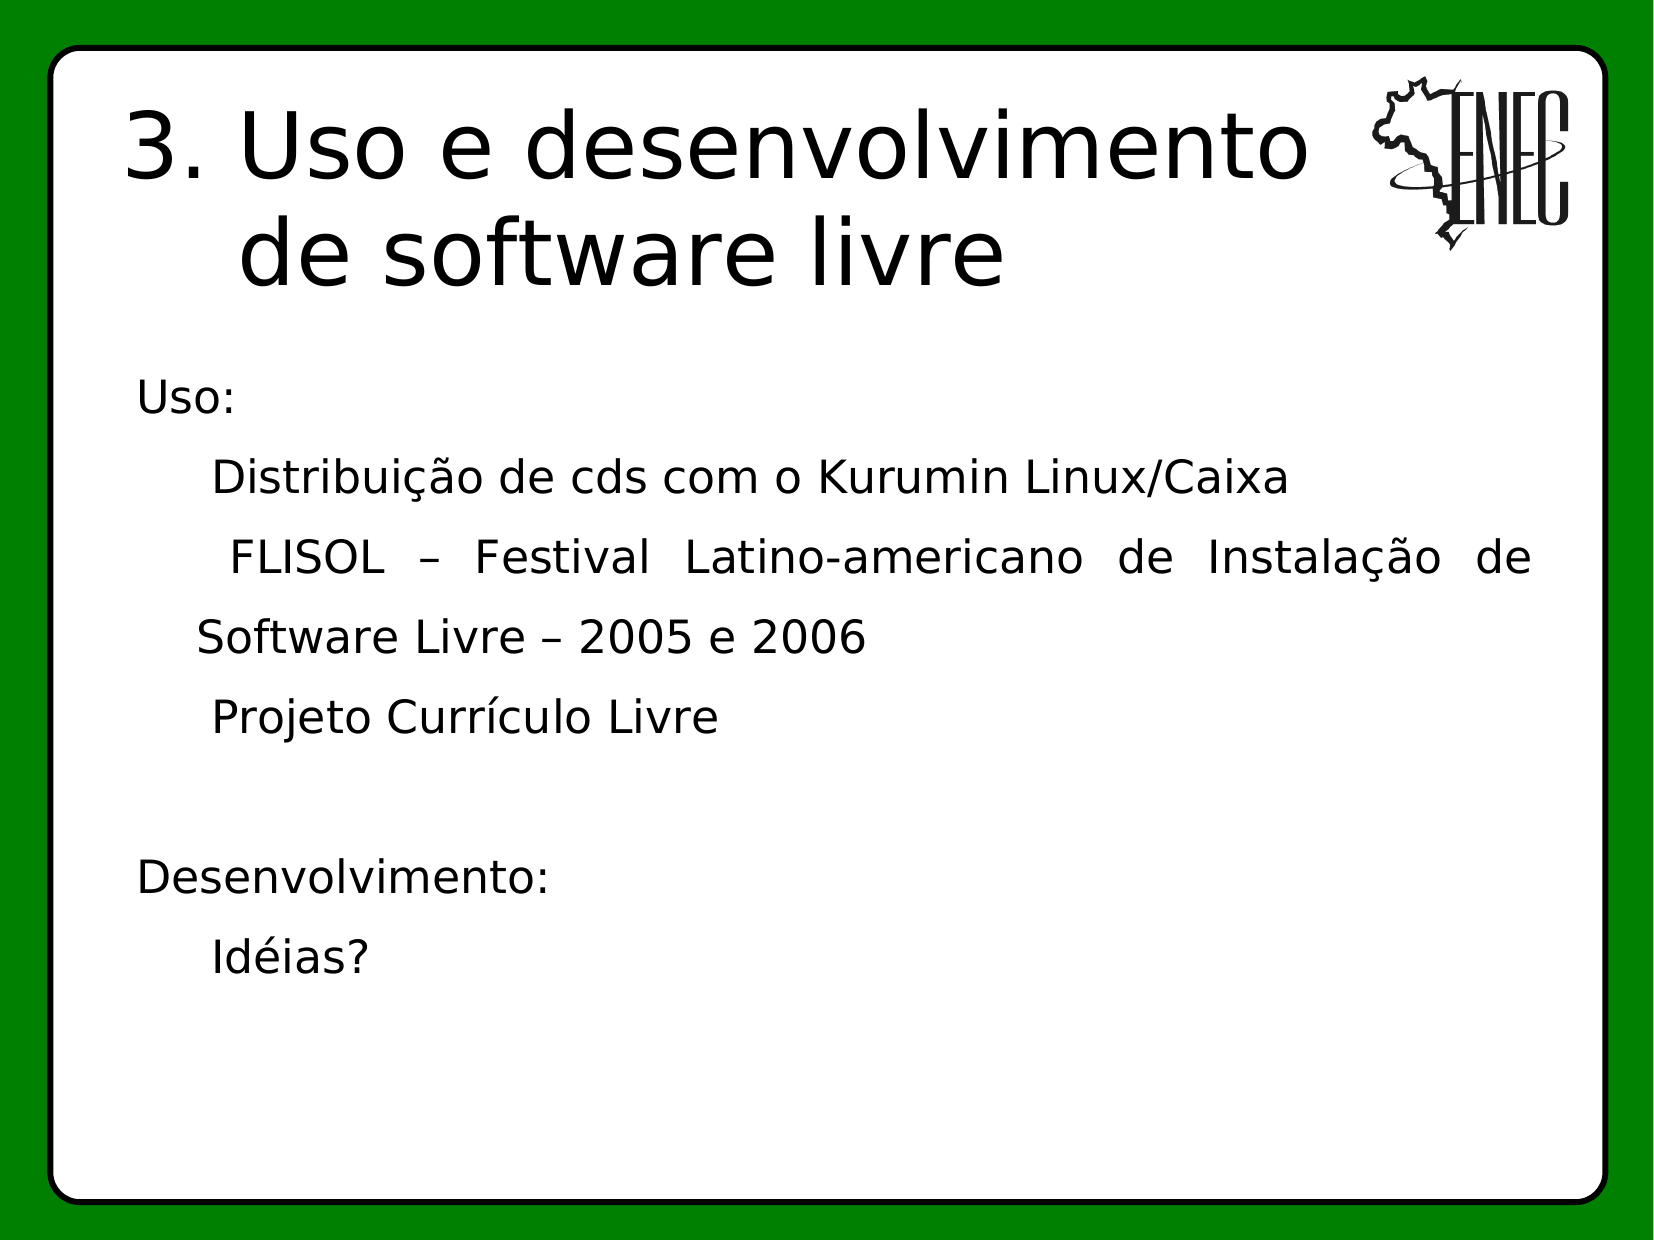

# 3. Uso e desenvolvimento de software livre
 Uso:
 Distribuição de cds com o Kurumin Linux/Caixa
 FLISOL – Festival Latino-americano de Instalação de Software Livre – 2005 e 2006
 Projeto Currículo Livre
 Desenvolvimento:
 Idéias?